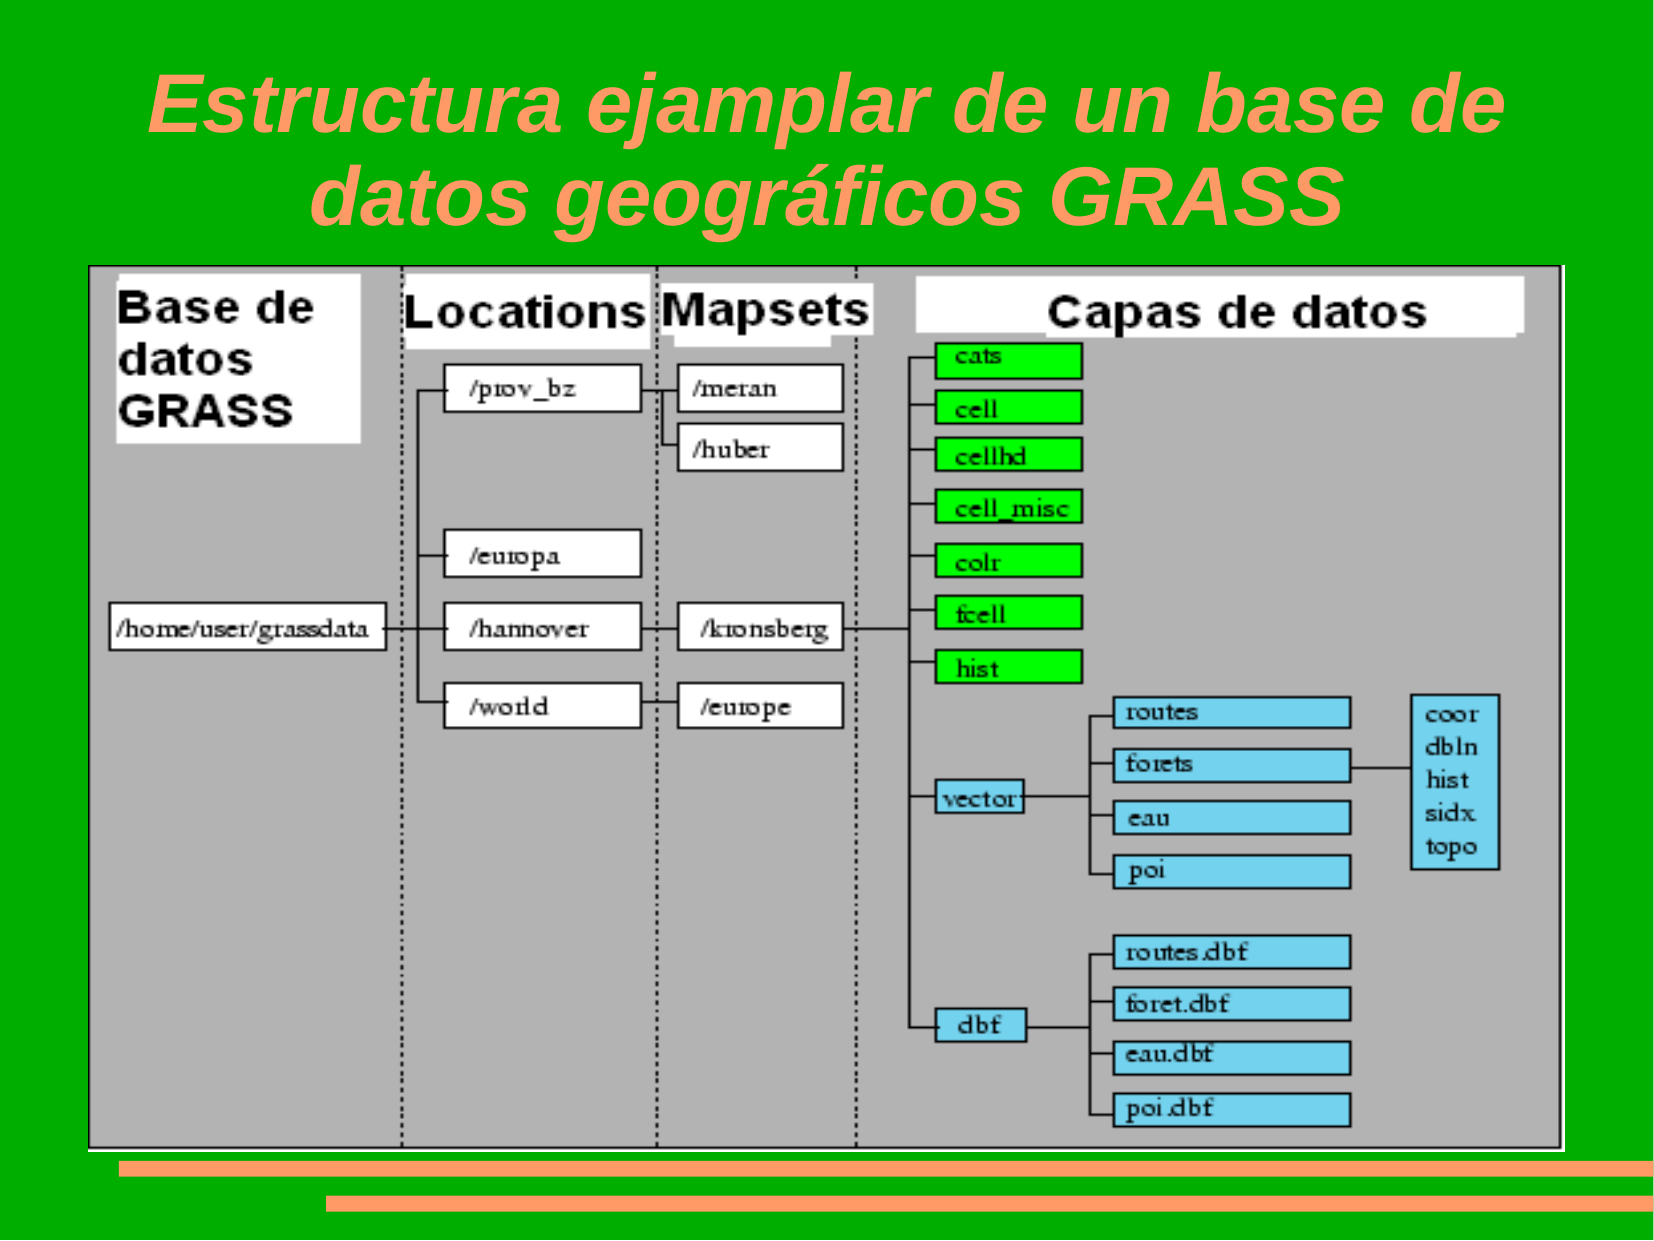

# Estructura ejamplar de un base de datos geográficos GRASS